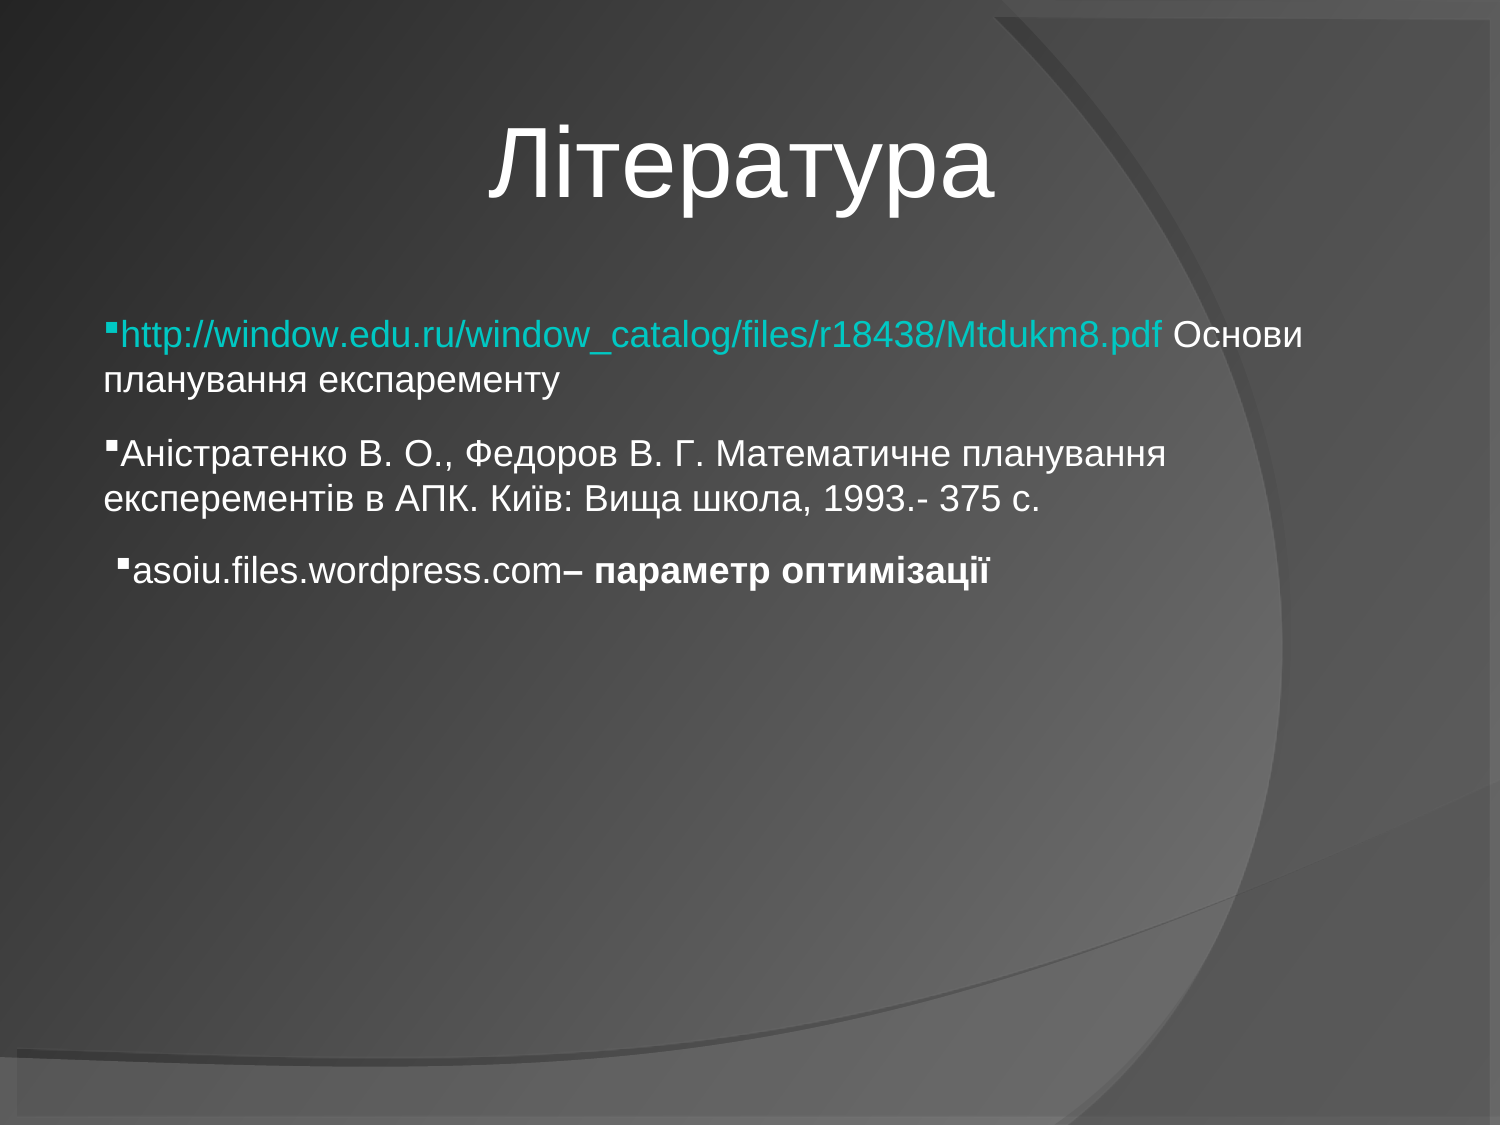

Література
http://window.edu.ru/window_catalog/files/r18438/Mtdukm8.pdf Основи планування експаременту
Аністратенко В. О., Федоров В. Г. Математичне планування експерементів в АПК. Київ: Вища школа, 1993.- 375 с.
asoiu.files.wordpress.com– параметр оптимізації